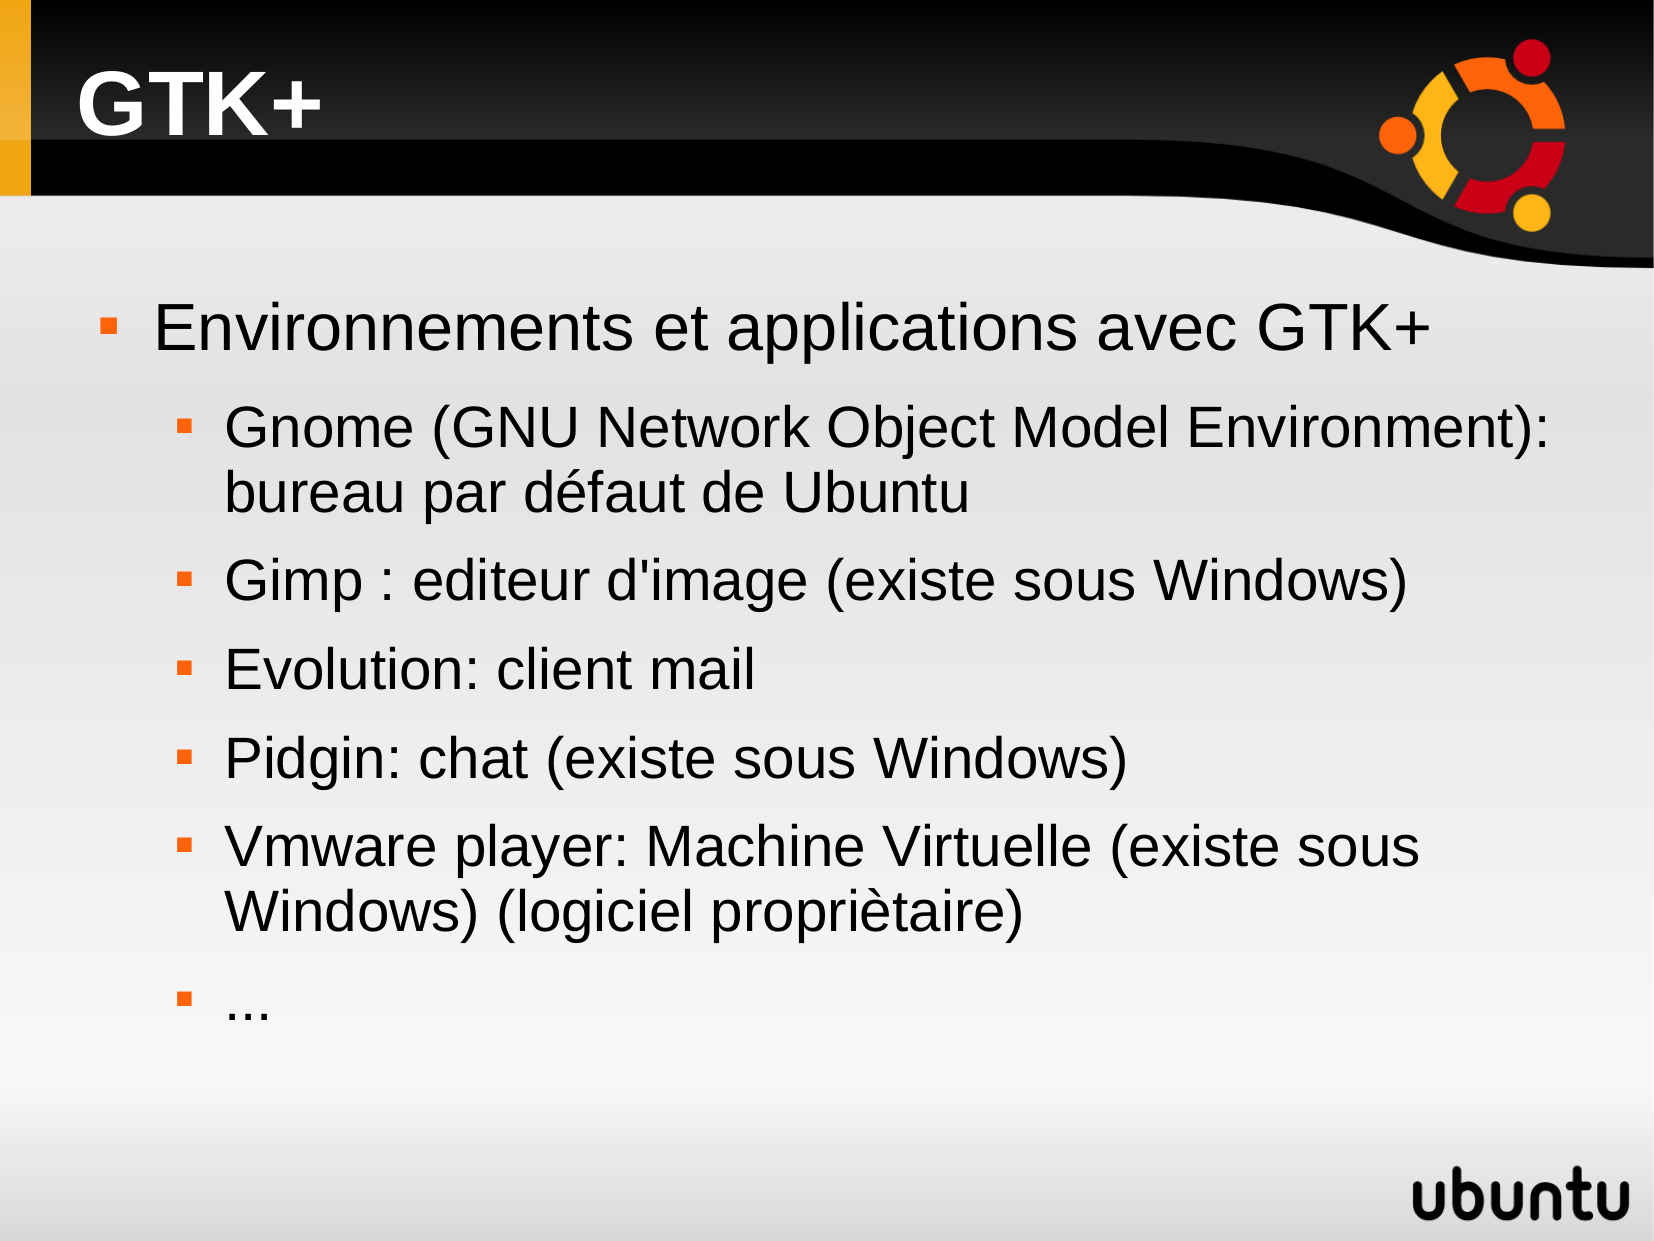

# GTK+
Environnements et applications avec GTK+
Gnome (GNU Network Object Model Environment): bureau par défaut de Ubuntu
Gimp : editeur d'image (existe sous Windows)
Evolution: client mail
Pidgin: chat (existe sous Windows)
Vmware player: Machine Virtuelle (existe sous Windows) (logiciel propriètaire)
...